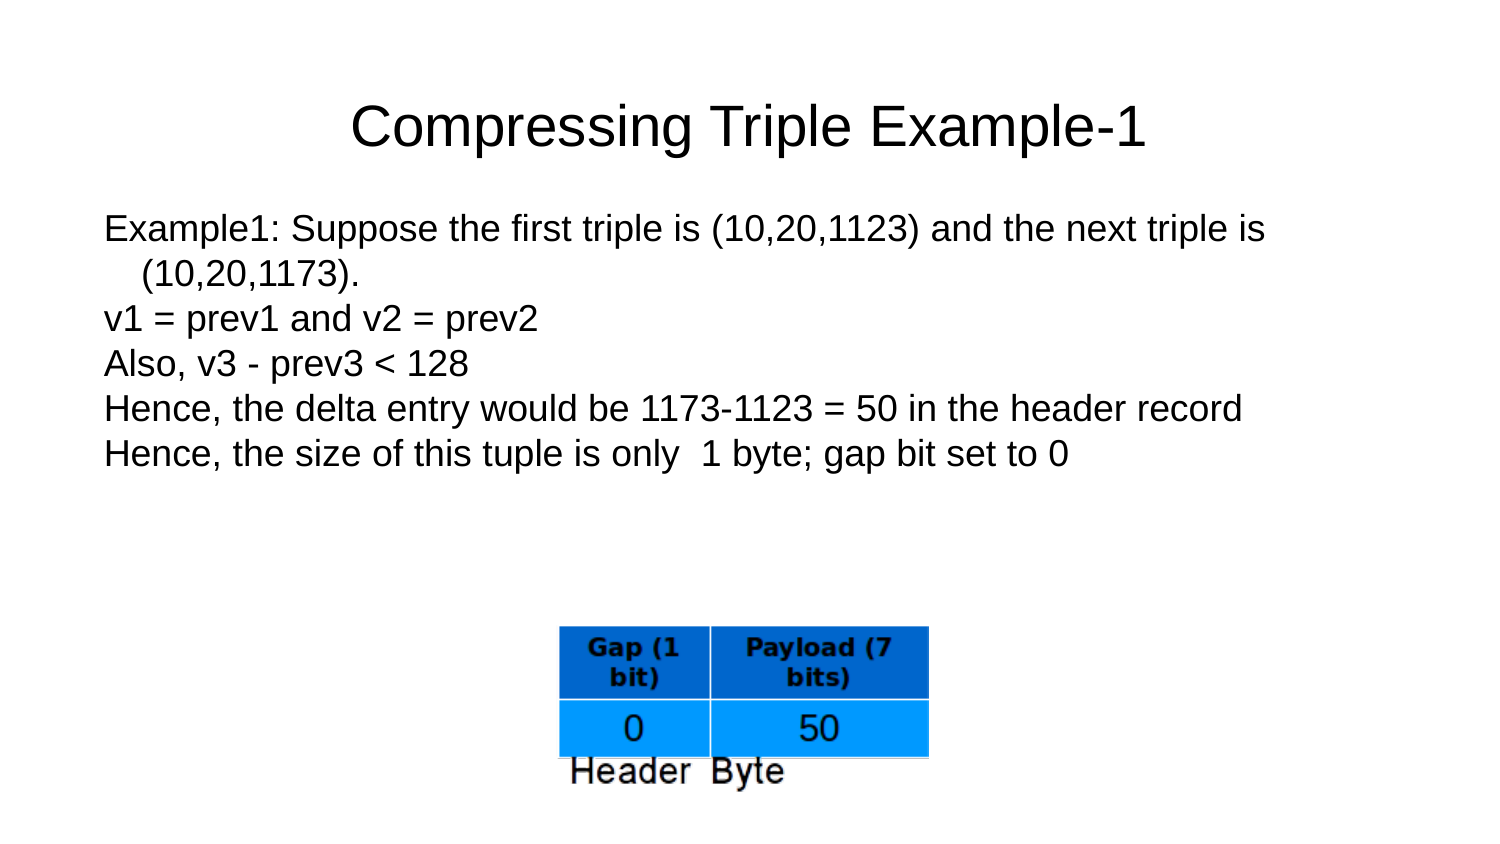

Compressing Triple Example-1
Example1: Suppose the first triple is (10,20,1123) and the next triple is (10,20,1173).
v1 = prev1 and v2 = prev2
Also, v3 - prev3 < 128
Hence, the delta entry would be 1173-1123 = 50 in the header record
Hence, the size of this tuple is only 1 byte; gap bit set to 0